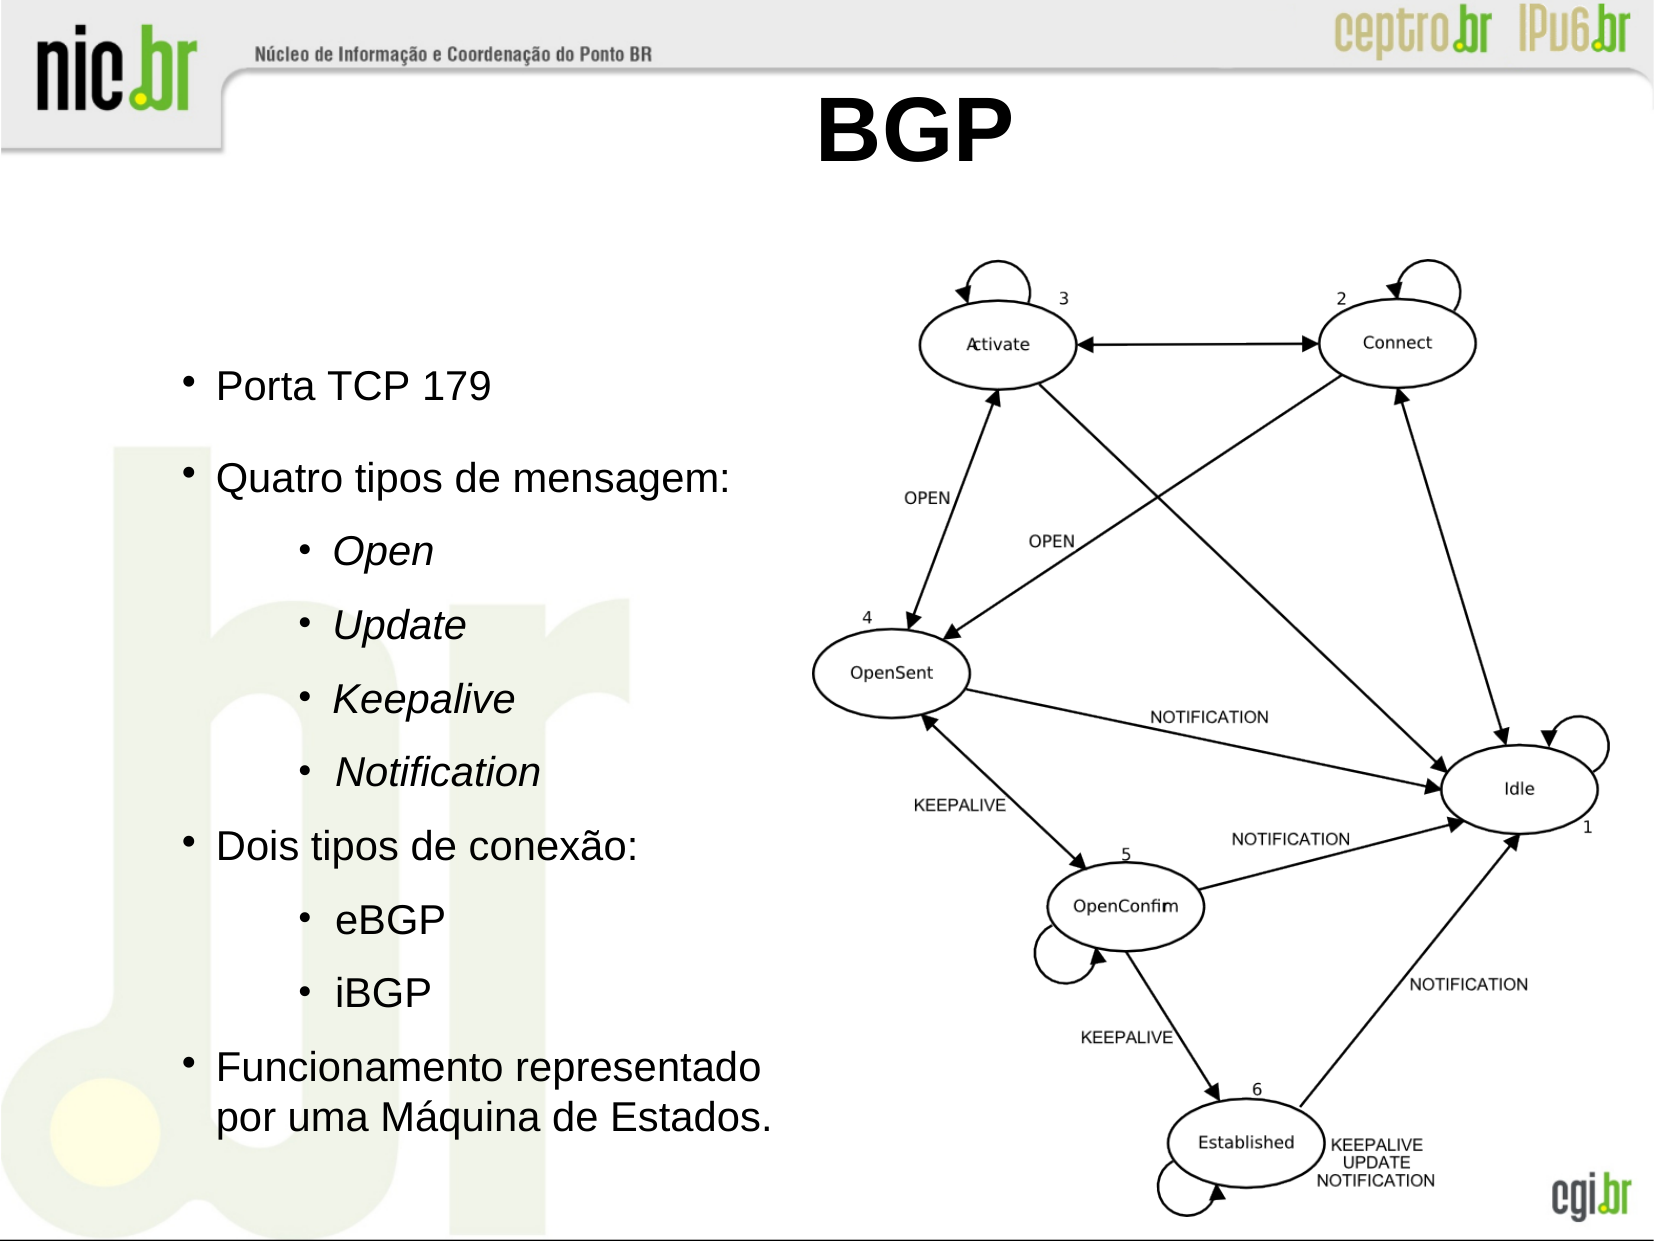

BGP
Porta TCP 179
Quatro tipos de mensagem:
Open
Update
Keepalive
Notification
Dois tipos de conexão:
eBGP
iBGP
Funcionamento representado
por uma Máquina de Estados.